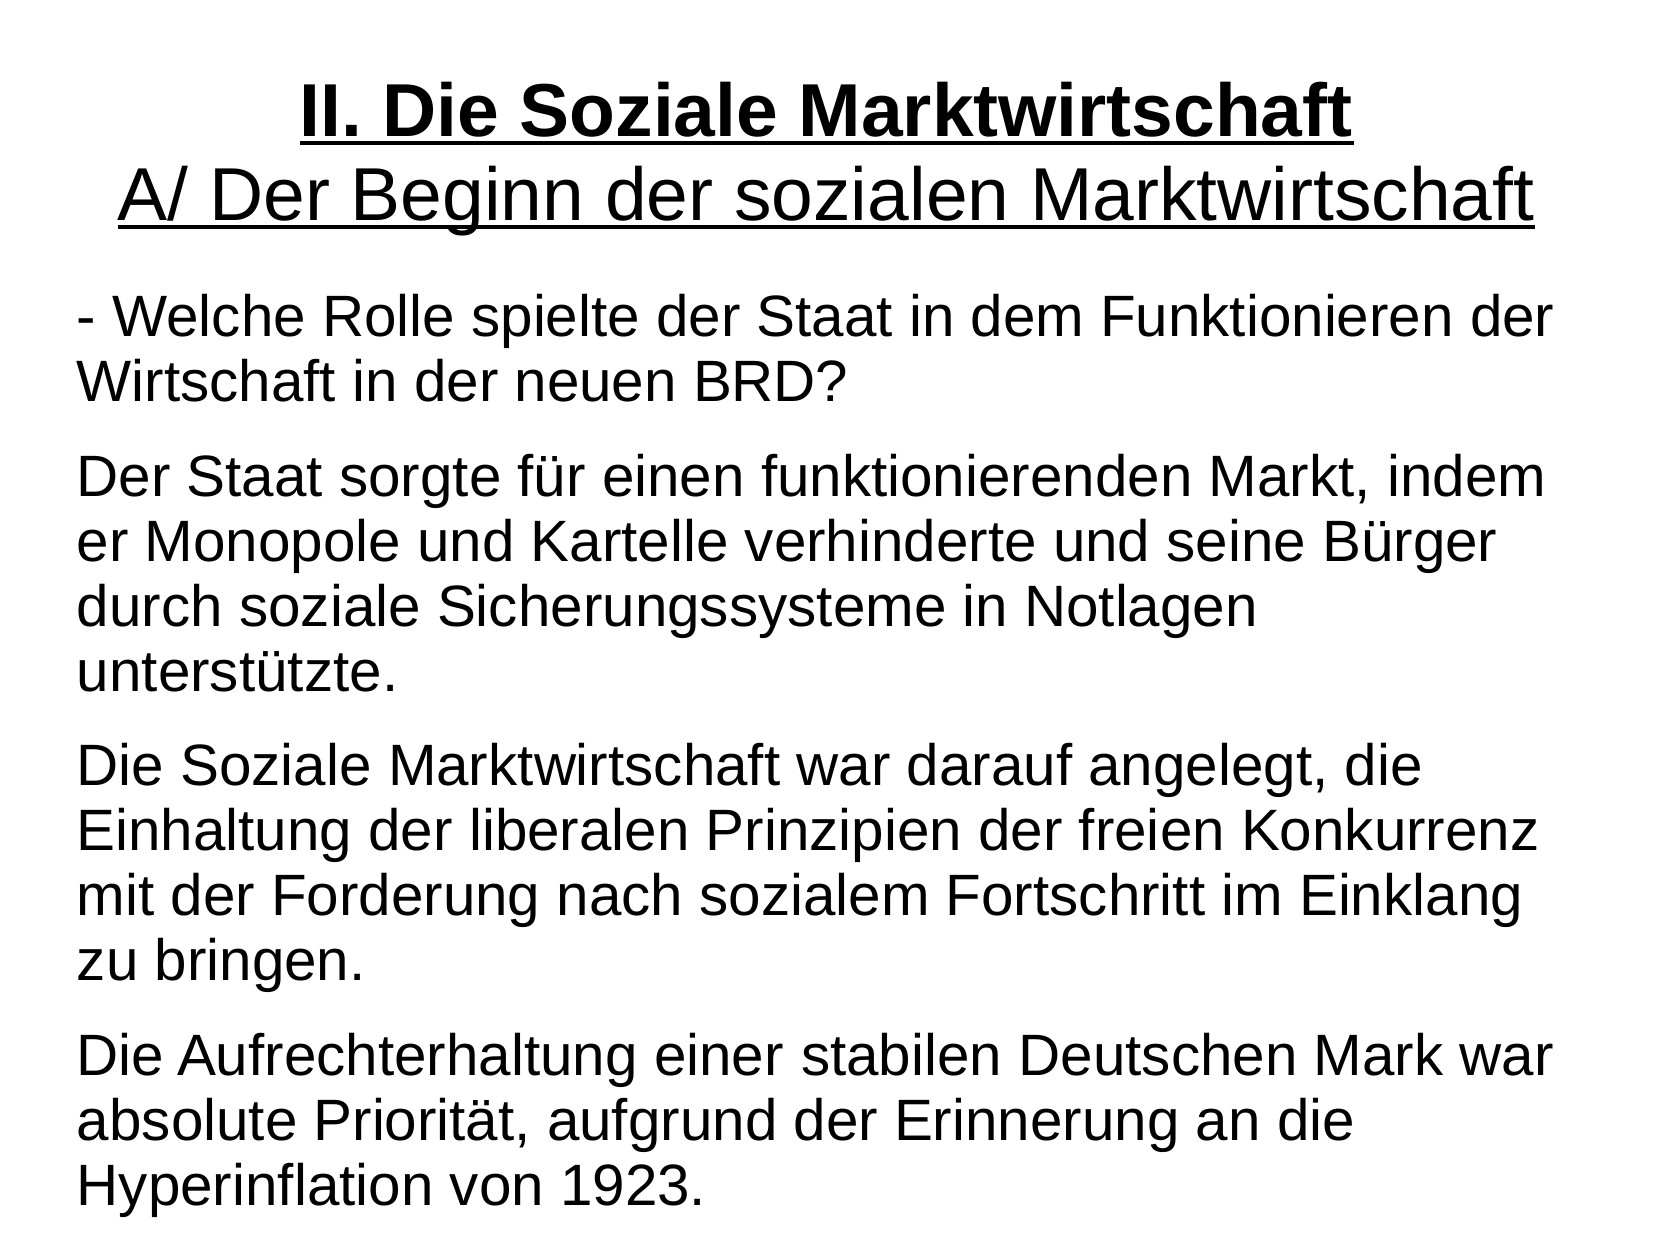

# II. Die Soziale Marktwirtschaft A/ Der Beginn der sozialen Marktwirtschaft
- Welche Rolle spielte der Staat in dem Funktionieren der Wirtschaft in der neuen BRD?
Der Staat sorgte für einen funktionierenden Markt, indem er Monopole und Kartelle verhinderte und seine Bürger durch soziale Sicherungssysteme in Notlagen unterstützte.
Die Soziale Marktwirtschaft war darauf angelegt, die Einhaltung der liberalen Prinzipien der freien Konkurrenz mit der Forderung nach sozialem Fortschritt im Einklang zu bringen.
Die Aufrechterhaltung einer stabilen Deutschen Mark war absolute Priorität, aufgrund der Erinnerung an die Hyperinflation von 1923.